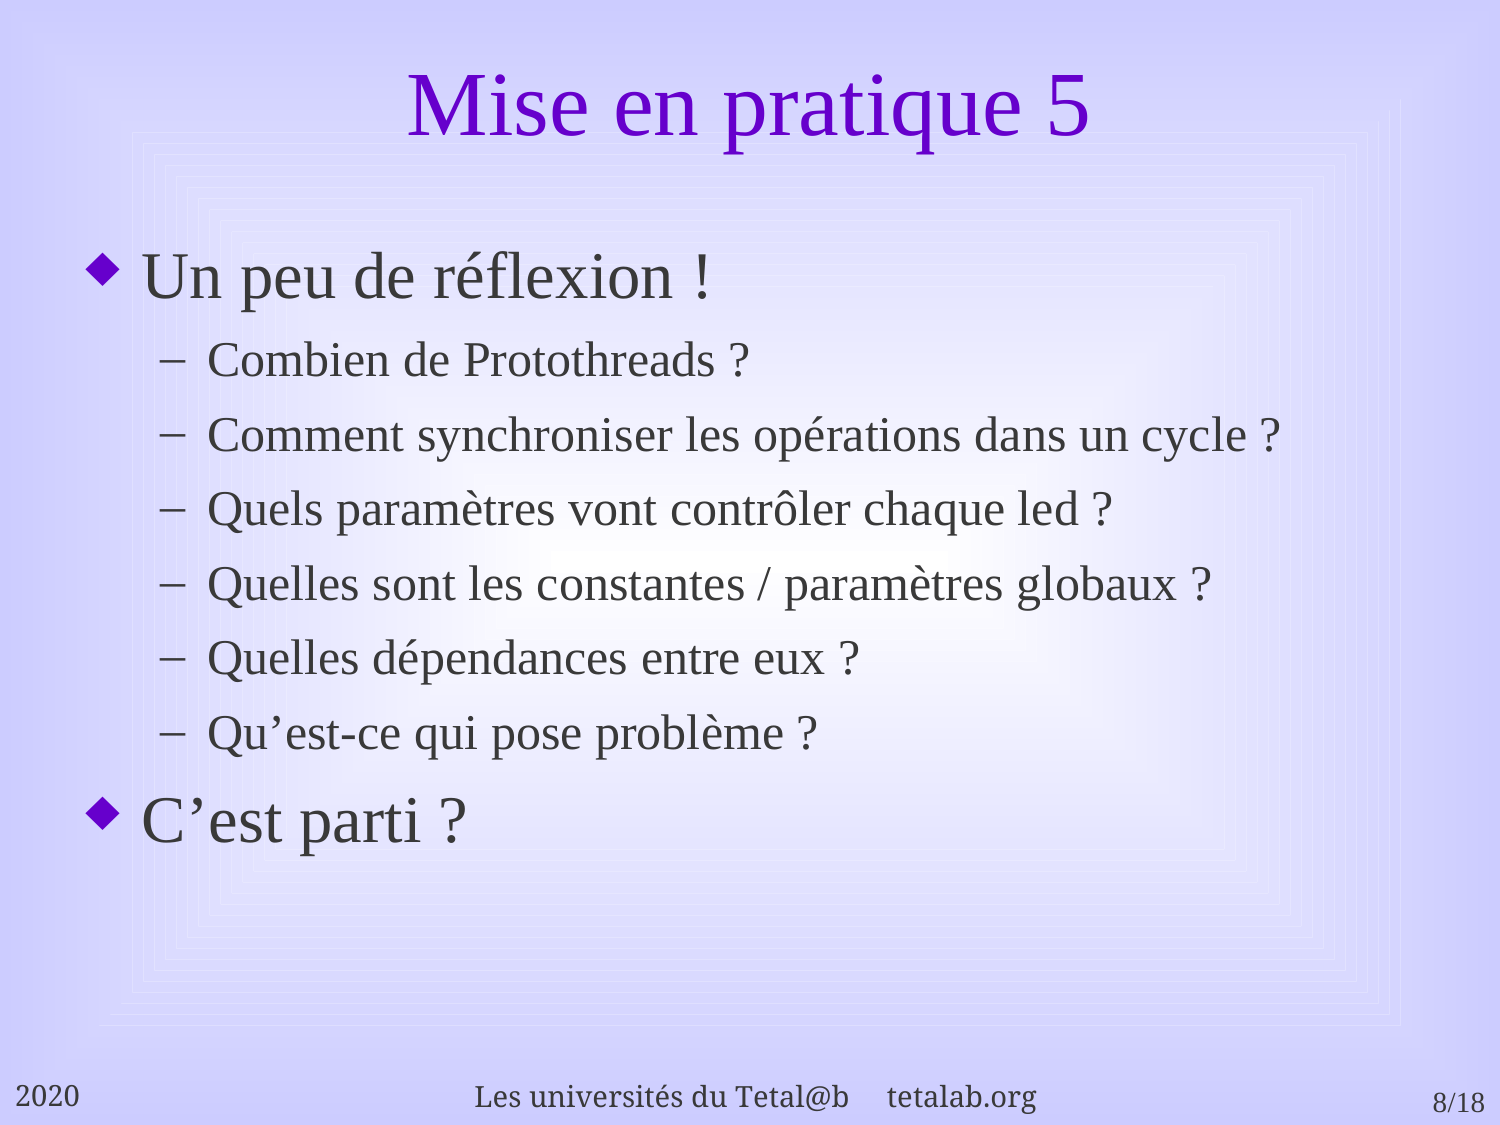

# Mise en pratique 5
Un peu de réflexion !
Combien de Protothreads ?
Comment synchroniser les opérations dans un cycle ?
Quels paramètres vont contrôler chaque led ?
Quelles sont les constantes / paramètres globaux ?
Quelles dépendances entre eux ?
Qu’est-ce qui pose problème ?
C’est parti ?
2020
Les universités du Tetal@b tetalab.org
8